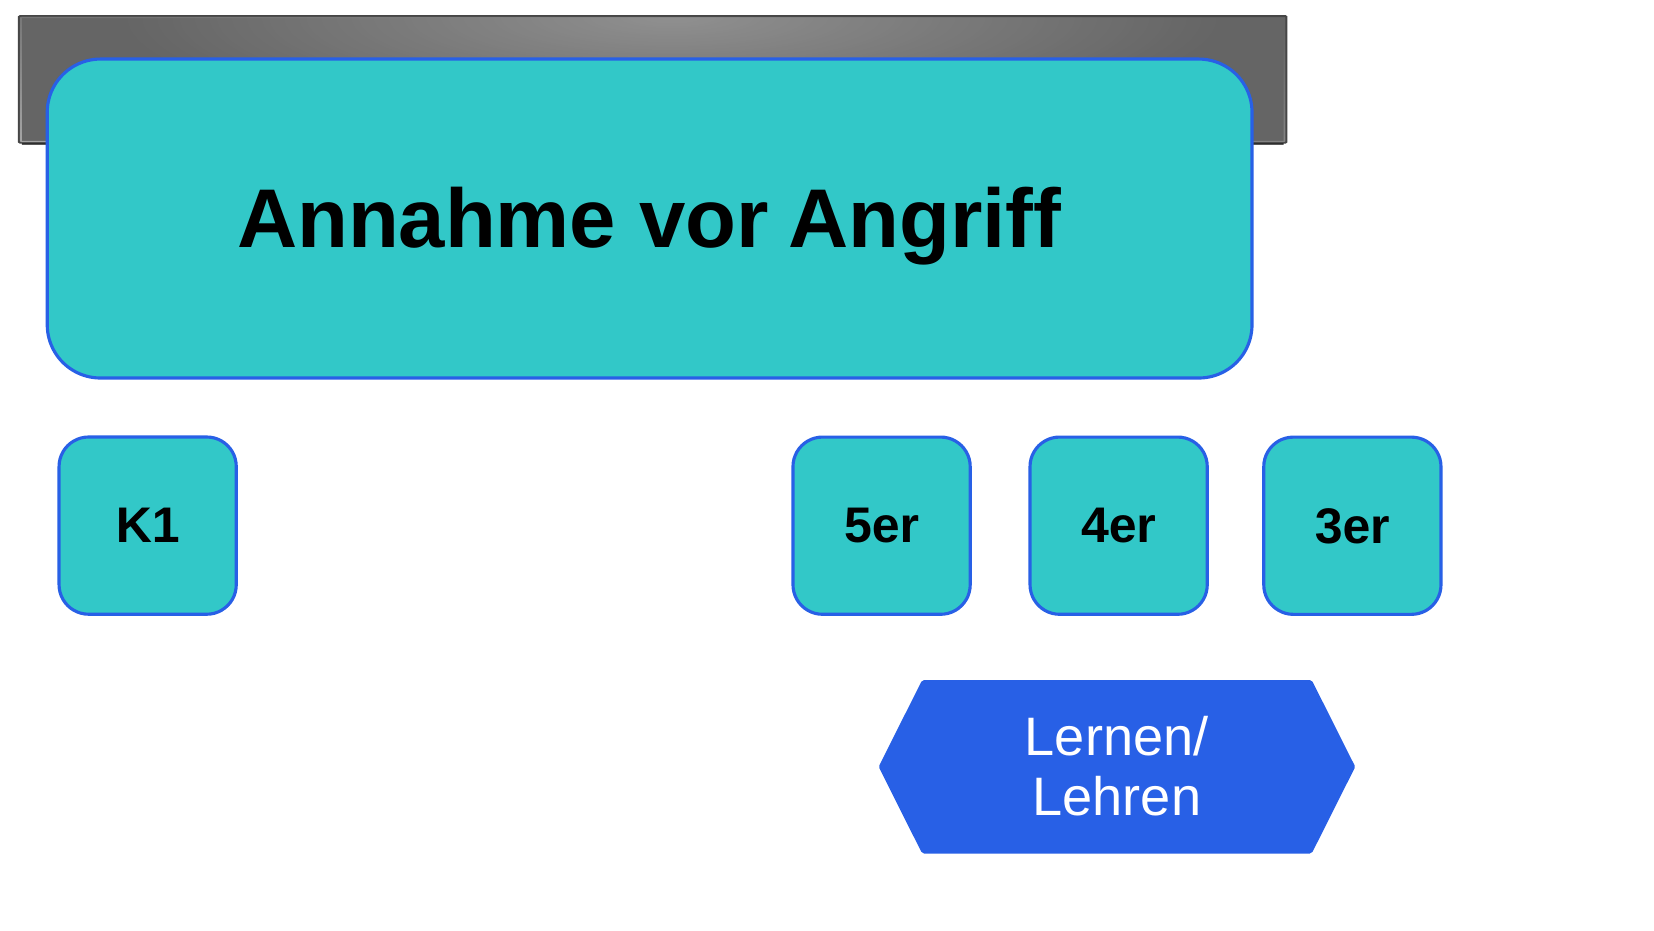

#
Annahme vor Angriff
K1
5er
4er
3er
Lernen/
Lehren